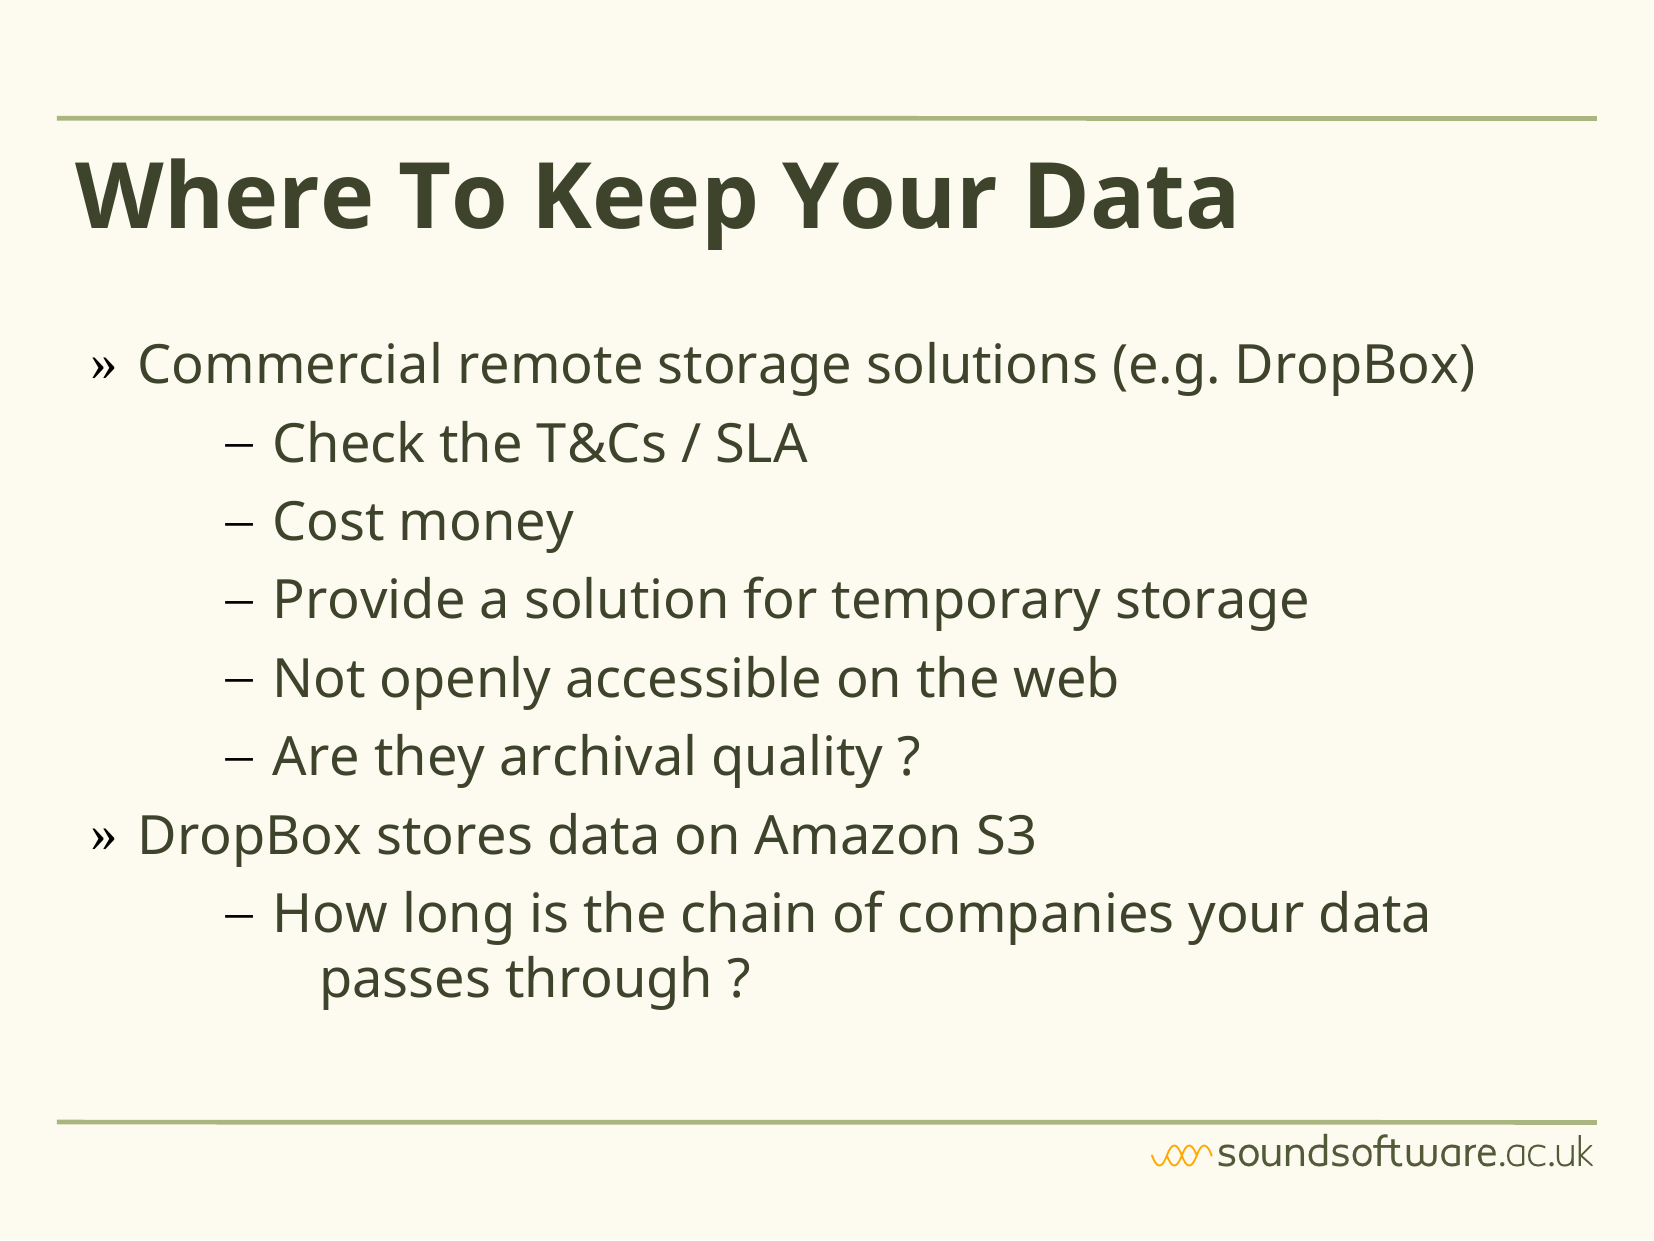

# Where To Keep Your Data
Commercial remote storage solutions (e.g. DropBox)
Check the T&Cs / SLA
Cost money
Provide a solution for temporary storage
Not openly accessible on the web
Are they archival quality ?
DropBox stores data on Amazon S3
How long is the chain of companies your data passes through ?